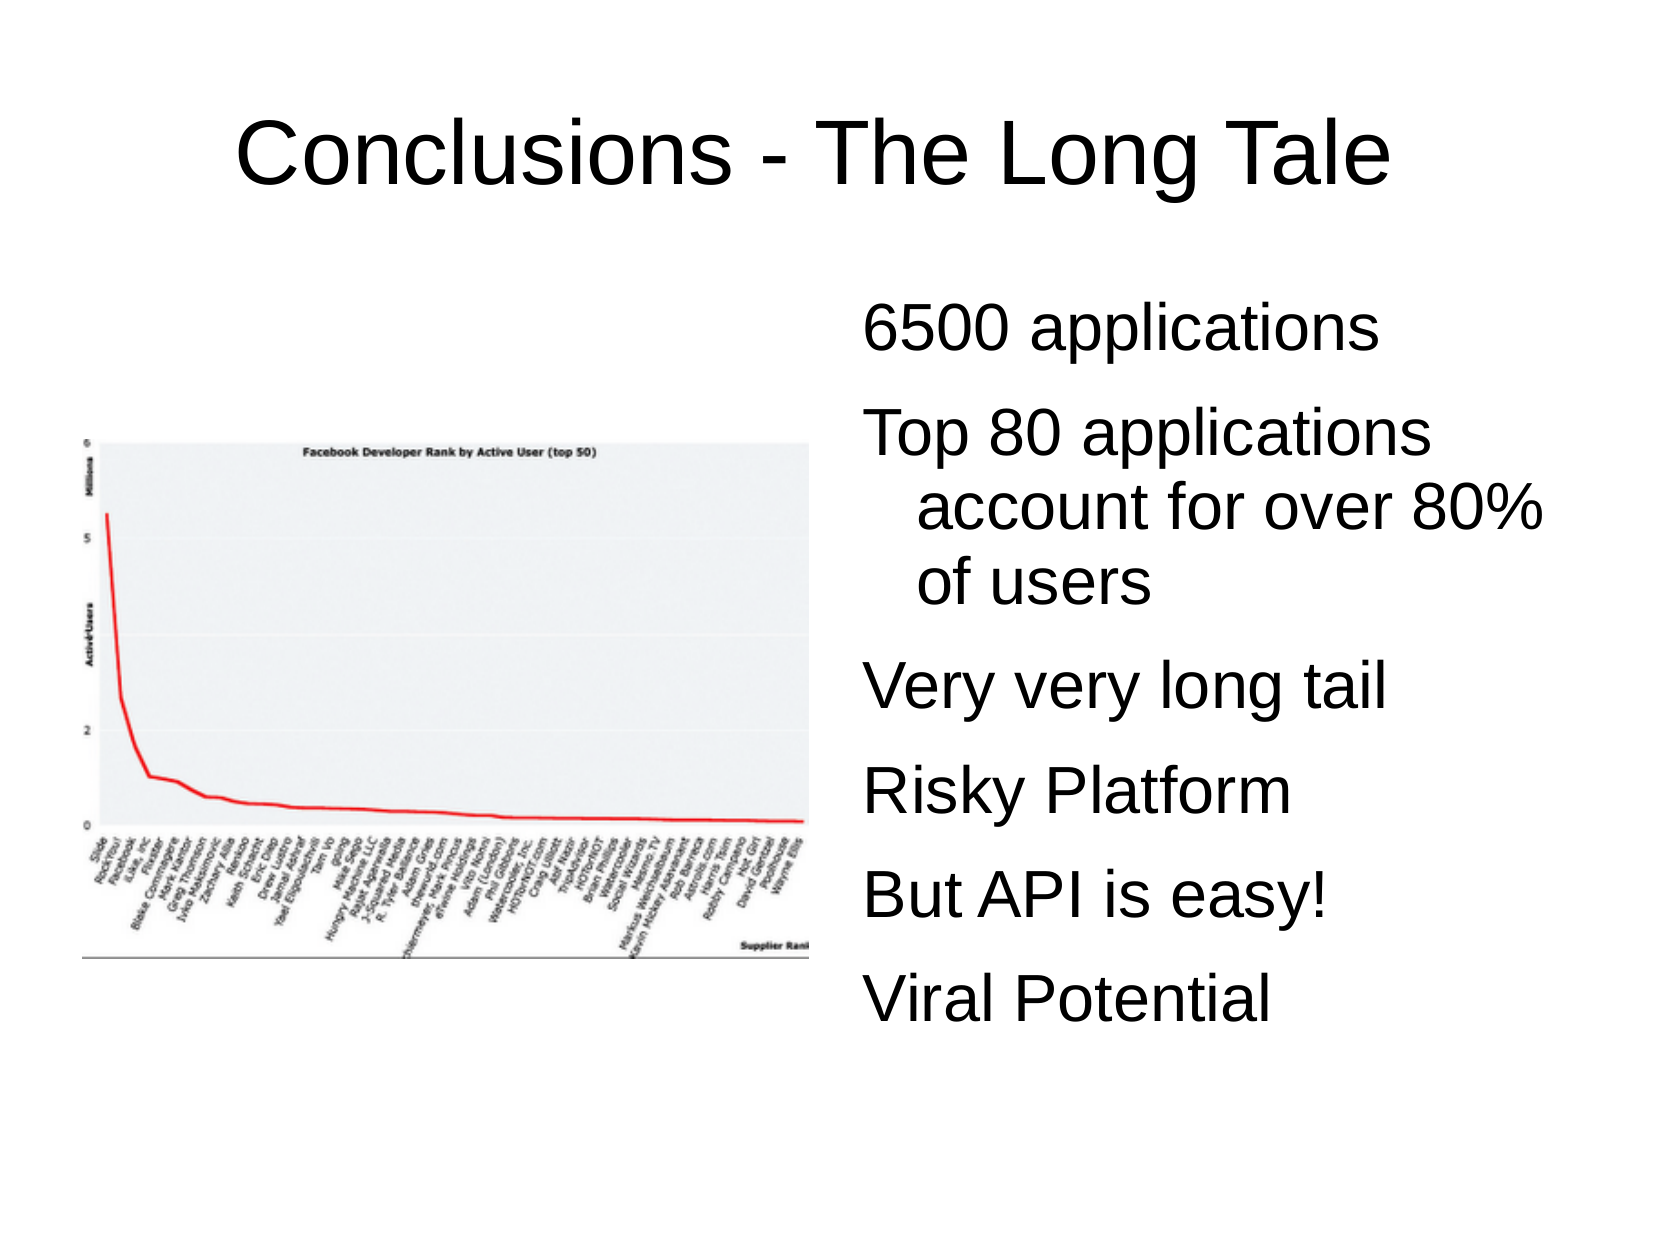

# Conclusions - The Long Tale
6500 applications
Top 80 applications account for over 80% of users
Very very long tail
Risky Platform
But API is easy!
Viral Potential